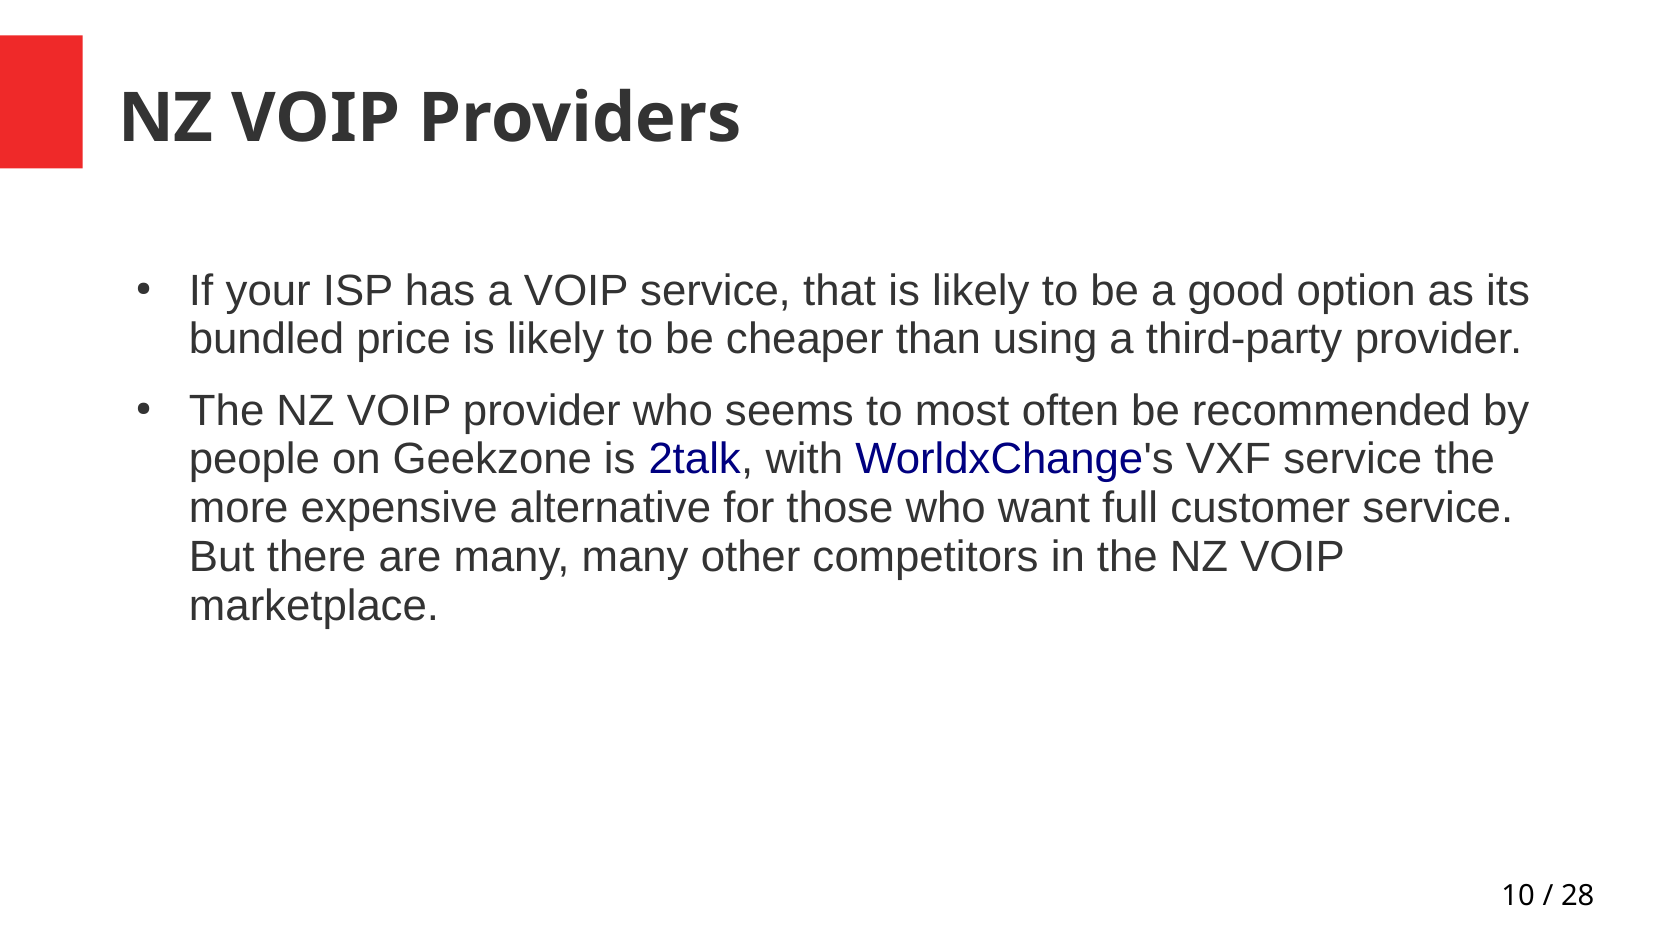

# NZ VOIP Providers
If your ISP has a VOIP service, that is likely to be a good option as its bundled price is likely to be cheaper than using a third-party provider.
The NZ VOIP provider who seems to most often be recommended by people on Geekzone is 2talk, with WorldxChange's VXF service the more expensive alternative for those who want full customer service. But there are many, many other competitors in the NZ VOIP marketplace.
10